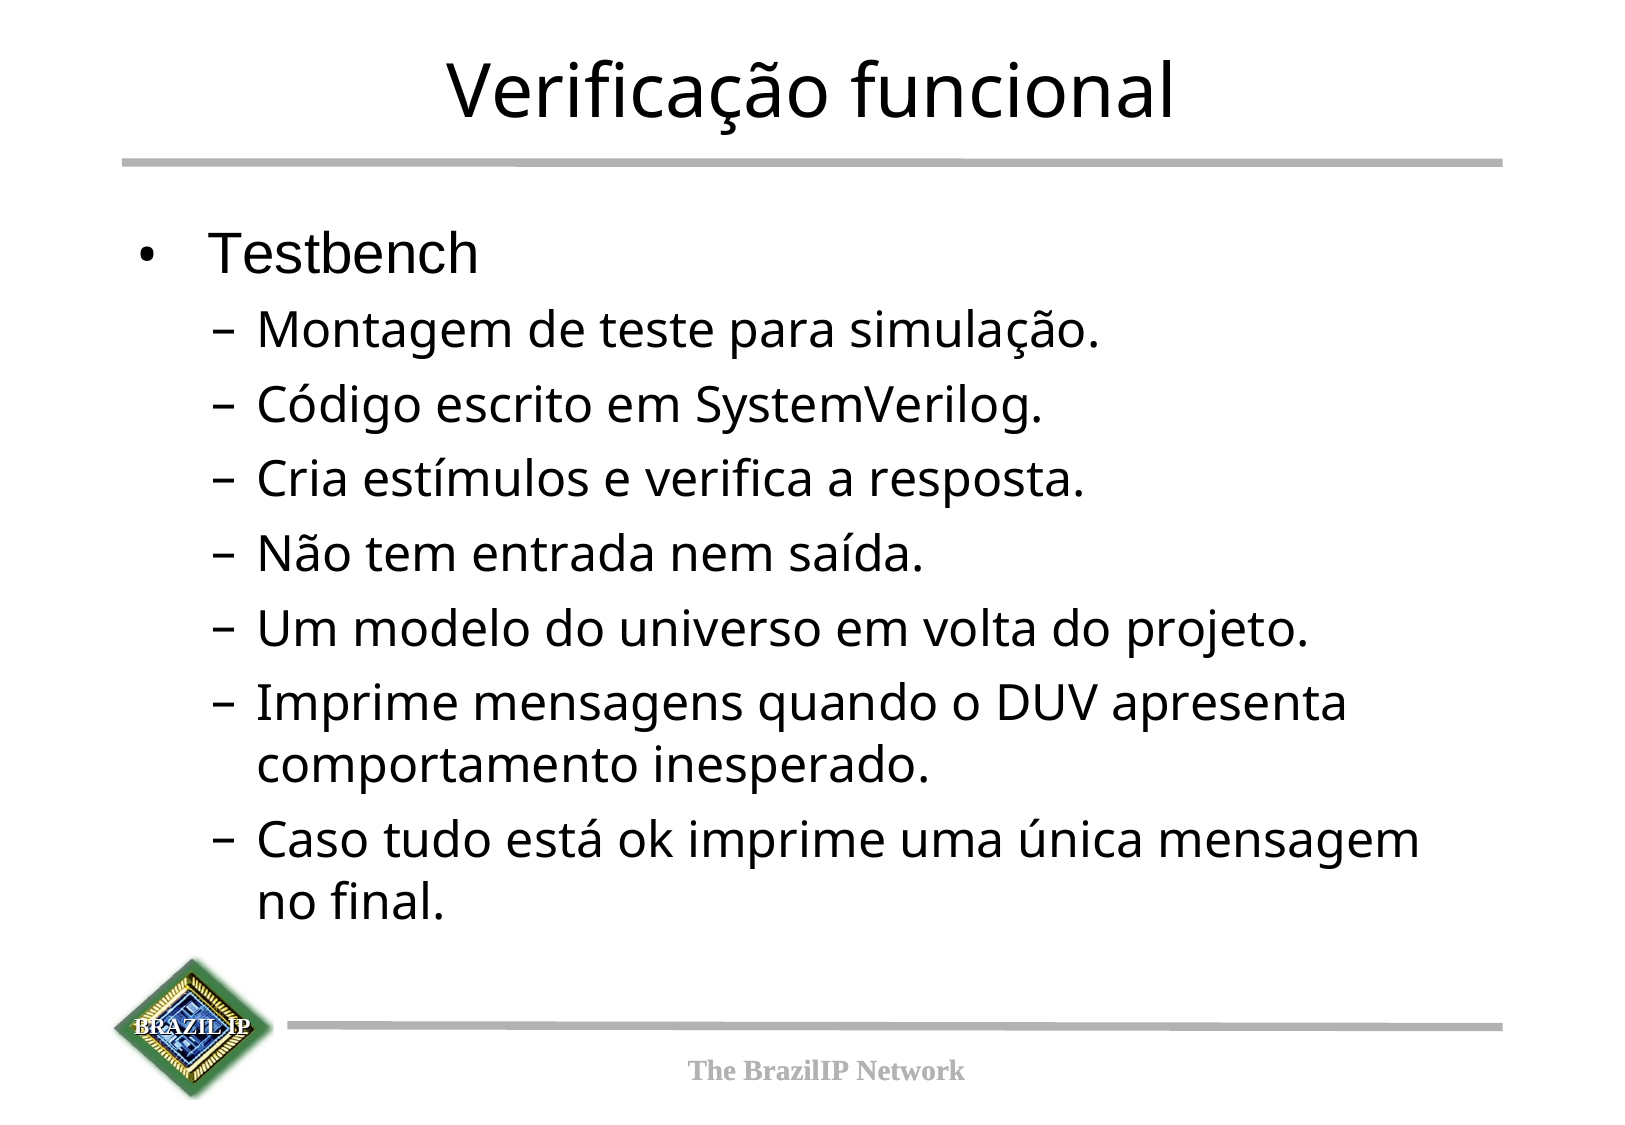

# Verificação funcional
 Testbench
Montagem de teste para simulação.
Código escrito em SystemVerilog.
Cria estímulos e verifica a resposta.
Não tem entrada nem saída.
Um modelo do universo em volta do projeto.
Imprime mensagens quando o DUV apresenta comportamento inesperado.
Caso tudo está ok imprime uma única mensagem no final.